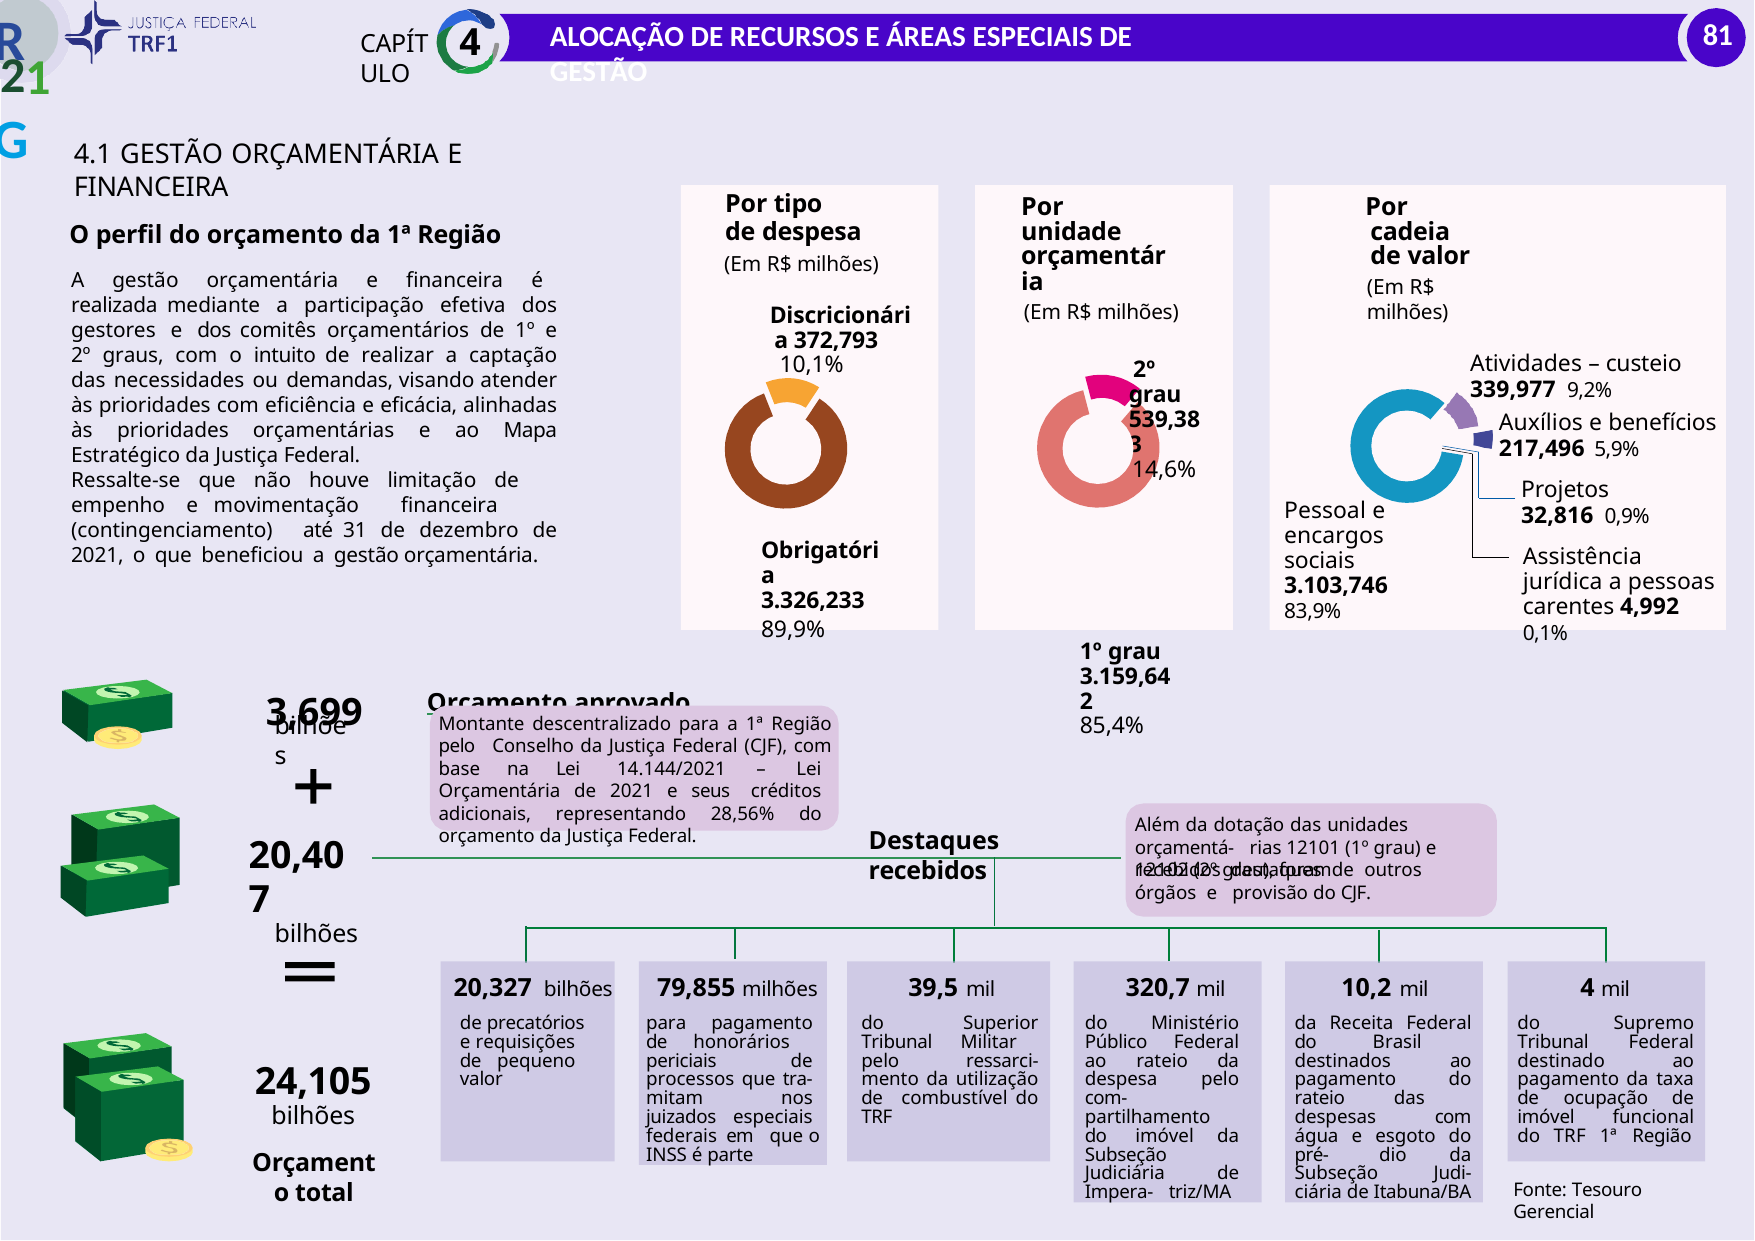

RG
81
21
ALOCAÇÃO DE RECURSOS E ÁREAS ESPECIAIS DE GESTÃO
4
CAPÍTULO
4.1 GESTÃO ORÇAMENTÁRIA E FINANCEIRA
Por tipo
de despesa
(Em R$ milhões)
Discricionária 372,793
10,1%
Obrigatória 3.326,233
89,9%
Por unidade orçamentária
(Em R$ milhões)
2º grau 539,383
14,6%
1º grau 3.159,642
85,4%
Por cadeia de valor
(Em R$ milhões)
O perfil do orçamento da 1ª Região
A gestão orçamentária e financeira é realizada mediante a participação efetiva dos gestores e dos comitês orçamentários de 1º e 2º graus, com o intuito de realizar a captação das necessidades ou demandas, visando atender às prioridades com eficiência e eficácia, alinhadas às prioridades orçamentárias e ao Mapa Estratégico da Justiça Federal.
Atividades – custeio
339,977 9,2%
Auxílios e benefícios
217,496 5,9%
Projetos
32,816 0,9%
Assistência jurídica a pessoas carentes 4,992 0,1%
Ressalte-se que não houve limitação de empenho e movimentação financeira (contingenciamento) até 31 de dezembro de 2021, o que beneficiou a gestão orçamentária.
Pessoal e encargos sociais 3.103,746
83,9%
3,699 	Orçamento aprovado
bilhões
Montante descentralizado para a 1ª Região pelo Conselho da Justiça Federal (CJF), com base na Lei 14.144/2021 – Lei Orçamentária de 2021 e seus créditos adicionais, representando 28,56% do orçamento da Justiça Federal.
Além da dotação das unidades orçamentá- rias 12101 (1º grau) e 12102 (2º grau), foram
Destaques recebidos
20,407
bilhões
recebidos destaques de outros órgãos e provisão do CJF.
20,327 bilhões
de precatórios e requisições de pequeno valor
79,855 milhões
para pagamento de honorários periciais de processos que tra- mitam nos juizados especiais federais em que o INSS é parte
39,5 mil
do Superior Tribunal Militar pelo ressarci- mento da utilização de combustível do TRF
320,7 mil
do Ministério Público Federal ao rateio da despesa pelo com- partilhamento do imóvel da Subseção Judiciária de Impera- triz/MA
10,2 mil
da Receita Federal do Brasil destinados ao pagamento do rateio das despesas com água e esgoto do pré- dio da Subseção Judi- ciária de Itabuna/BA
4 mil
do Supremo Tribunal Federal destinado ao pagamento da taxa de ocupação de imóvel funcional do TRF 1ª Região
24,105
bilhões
Orçamento total
Fonte: Tesouro Gerencial